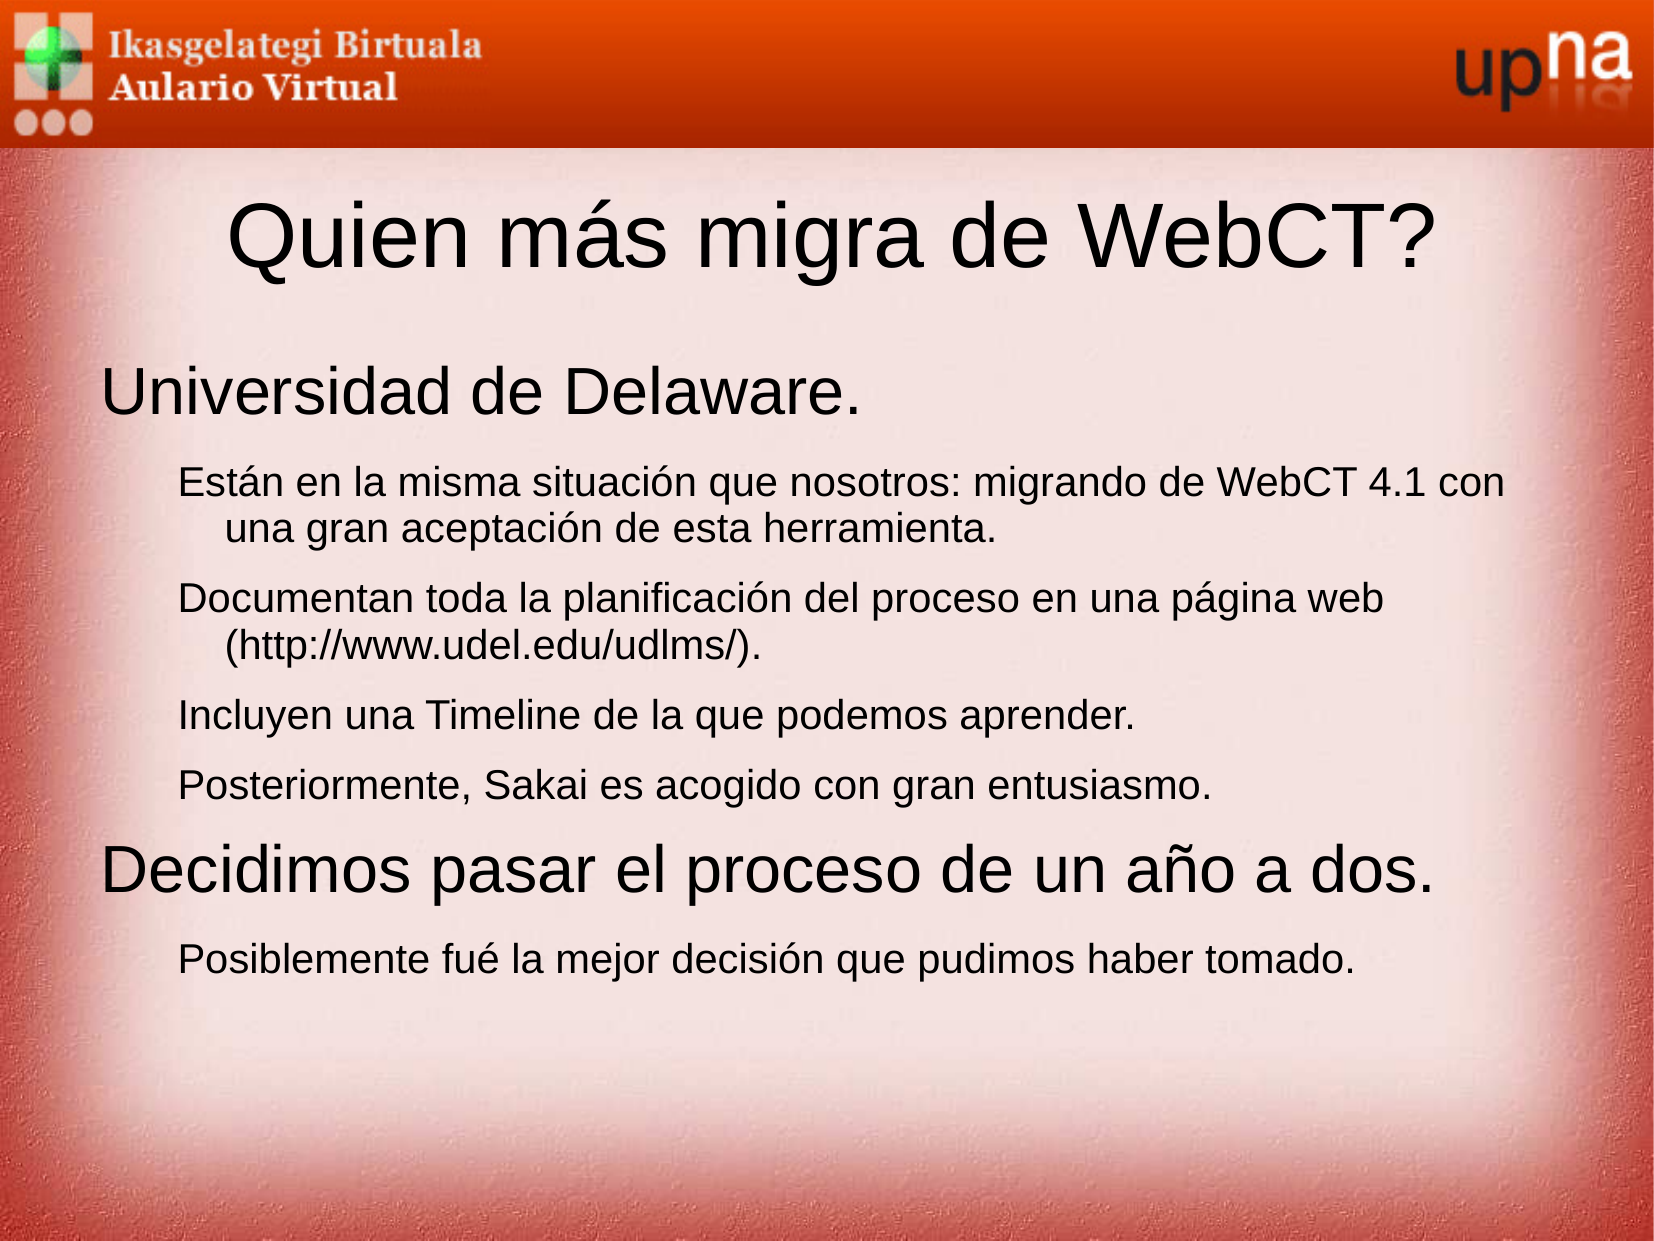

# Quien más migra de WebCT?
Universidad de Delaware.
Están en la misma situación que nosotros: migrando de WebCT 4.1 con una gran aceptación de esta herramienta.
Documentan toda la planificación del proceso en una página web (http://www.udel.edu/udlms/).
Incluyen una Timeline de la que podemos aprender.
Posteriormente, Sakai es acogido con gran entusiasmo.
Decidimos pasar el proceso de un año a dos.
Posiblemente fué la mejor decisión que pudimos haber tomado.